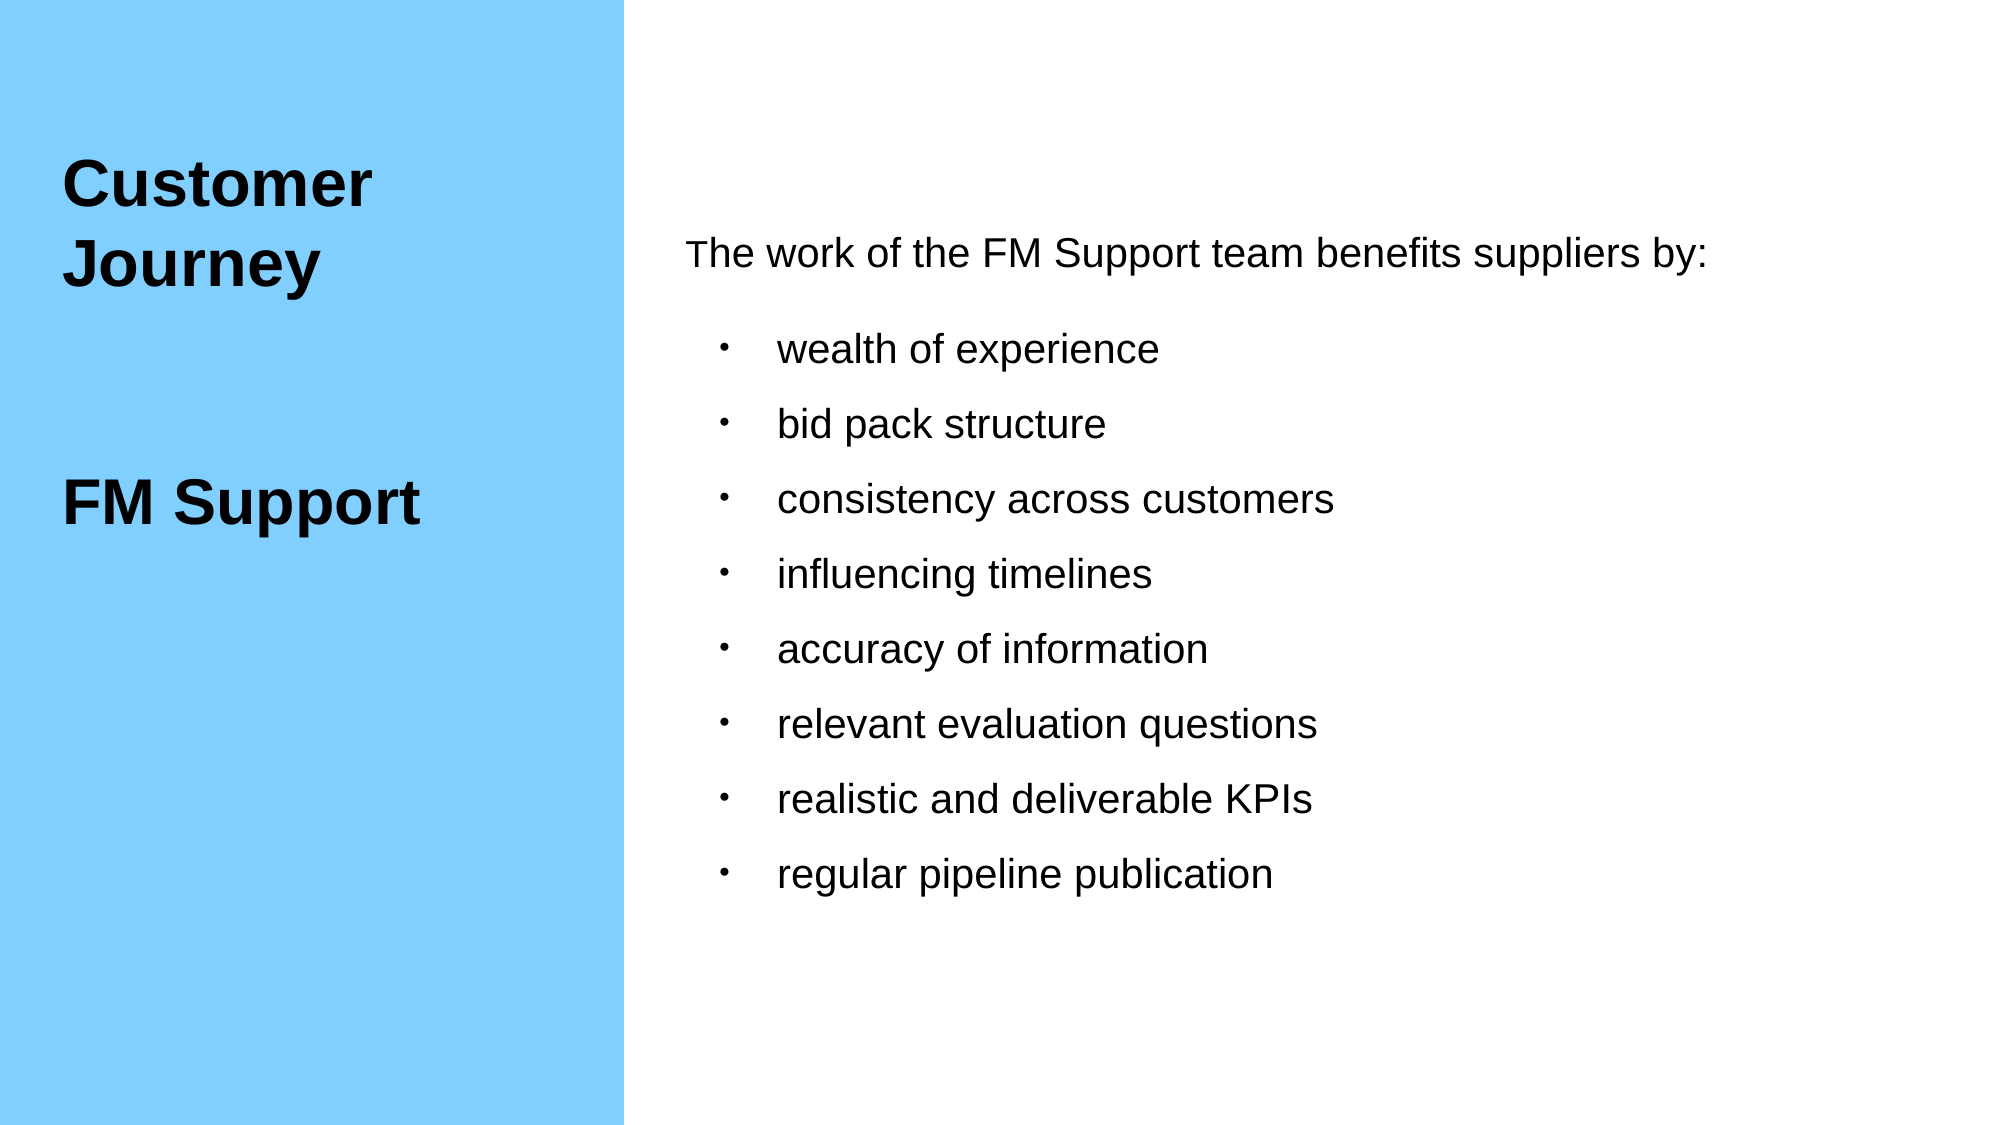

Customer Journey
FM Support
# The work of the FM Support team benefits suppliers by:
wealth of experience
bid pack structure
consistency across customers
influencing timelines
accuracy of information
relevant evaluation questions
realistic and deliverable KPIs
regular pipeline publication